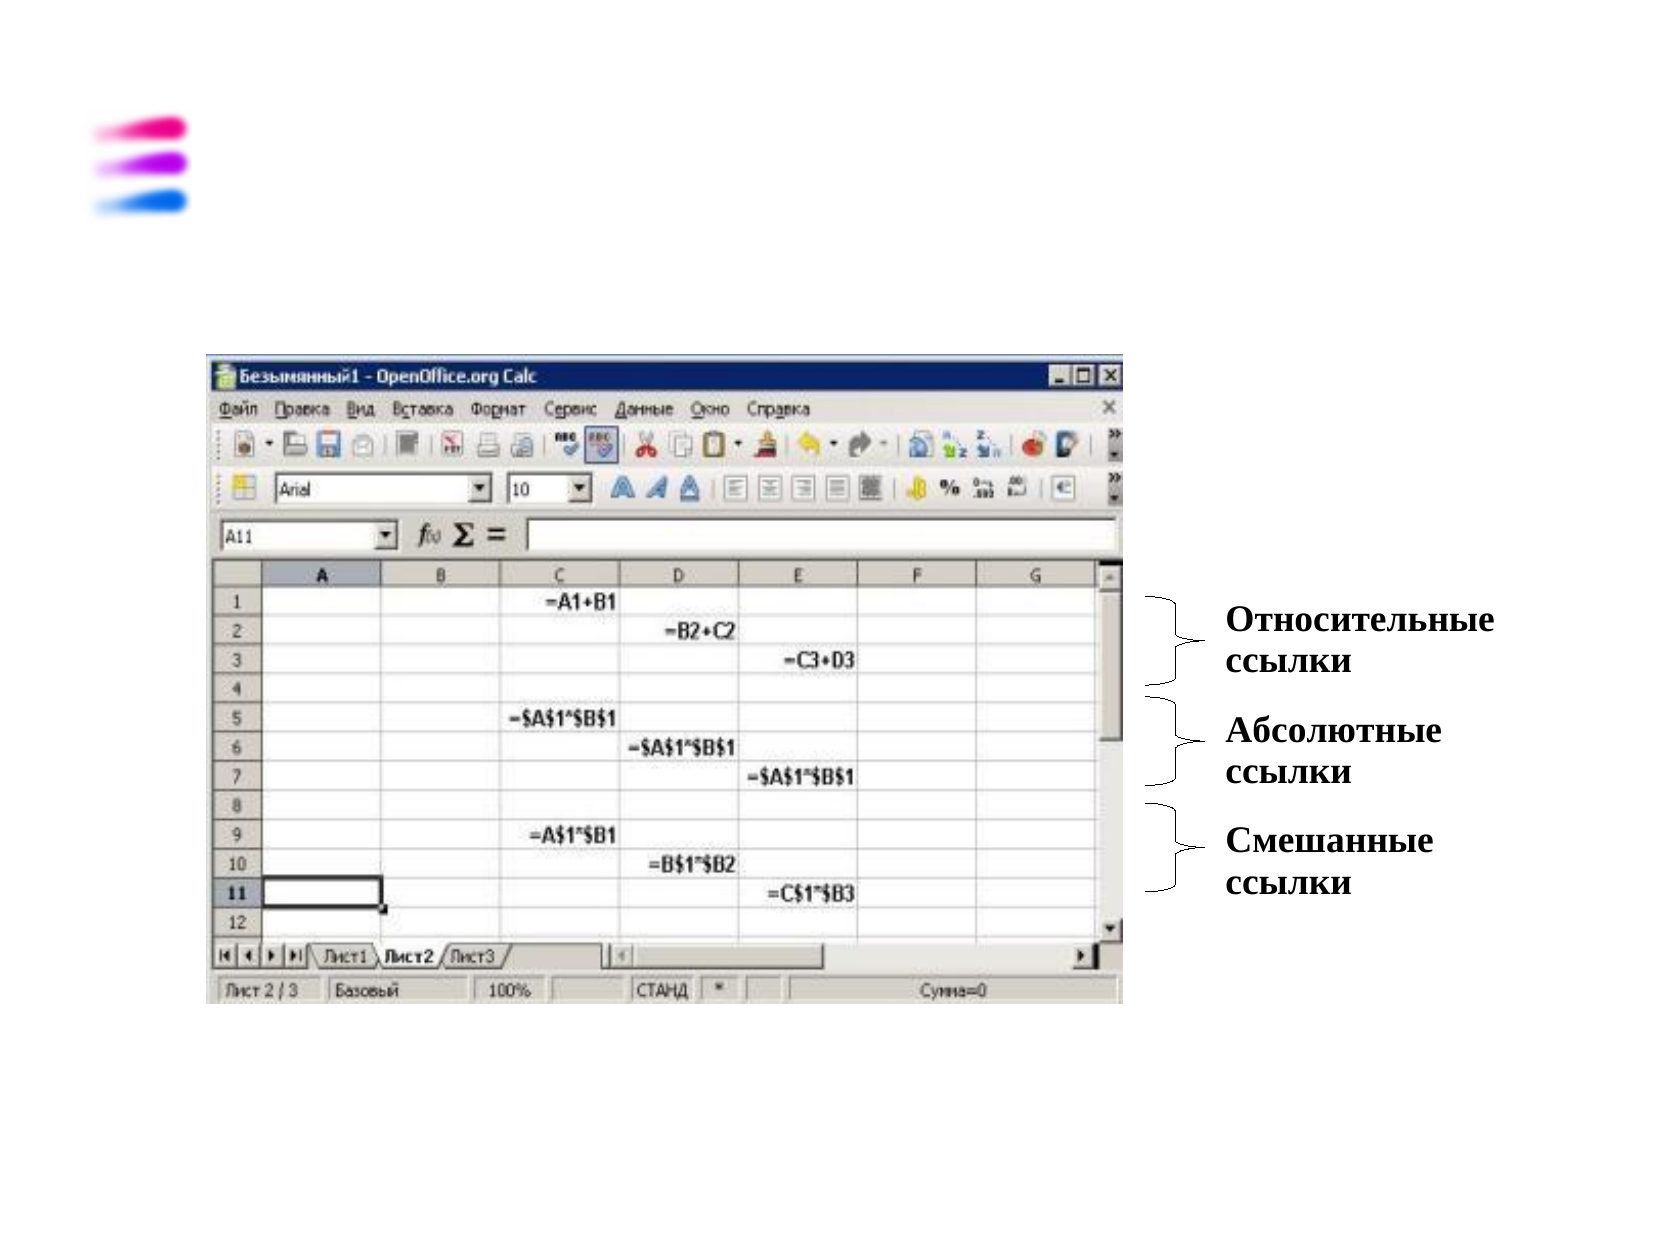

#
Относительные ссылки
Абсолютные ссылки
Смешанные ссылки